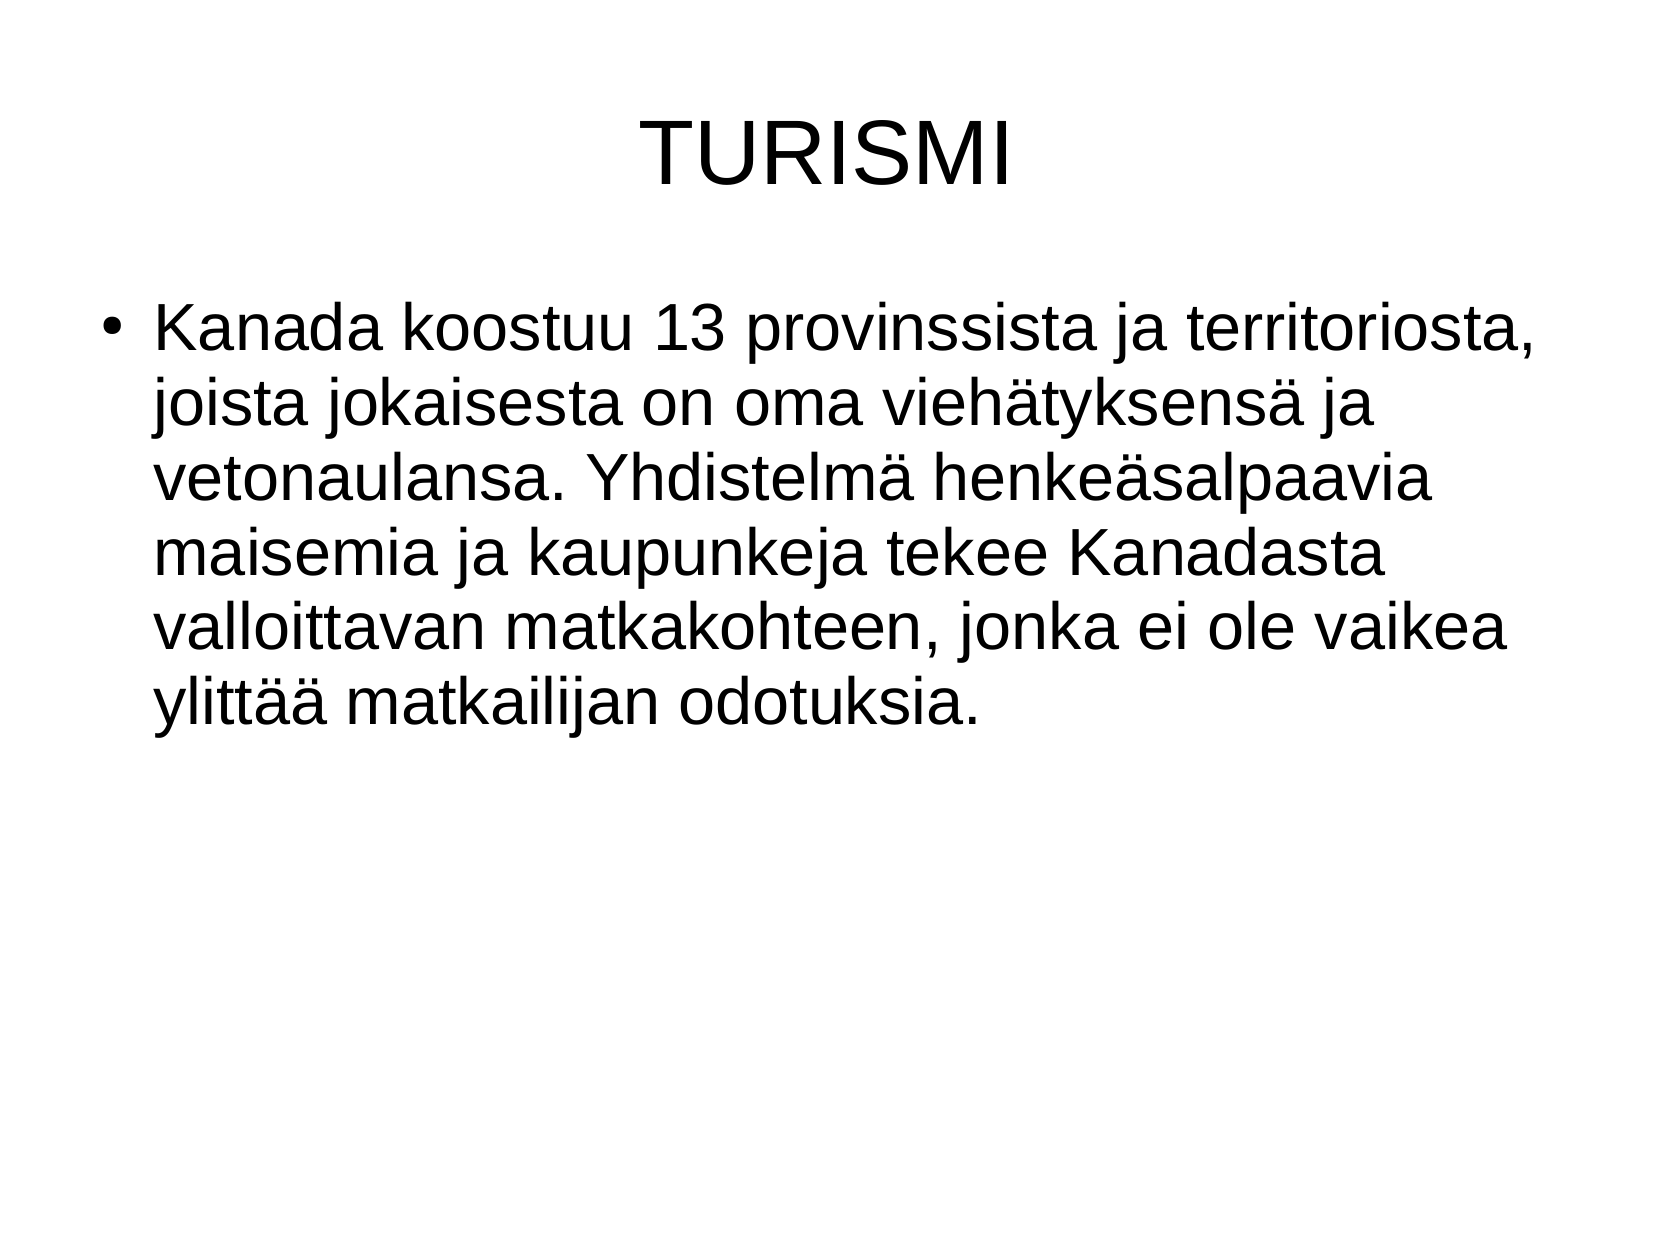

# TURISMI
Kanada koostuu 13 provinssista ja territoriosta, joista jokaisesta on oma viehätyksensä ja vetonaulansa. Yhdistelmä henkeäsalpaavia maisemia ja kaupunkeja tekee Kanadasta valloittavan matkakohteen, jonka ei ole vaikea ylittää matkailijan odotuksia.